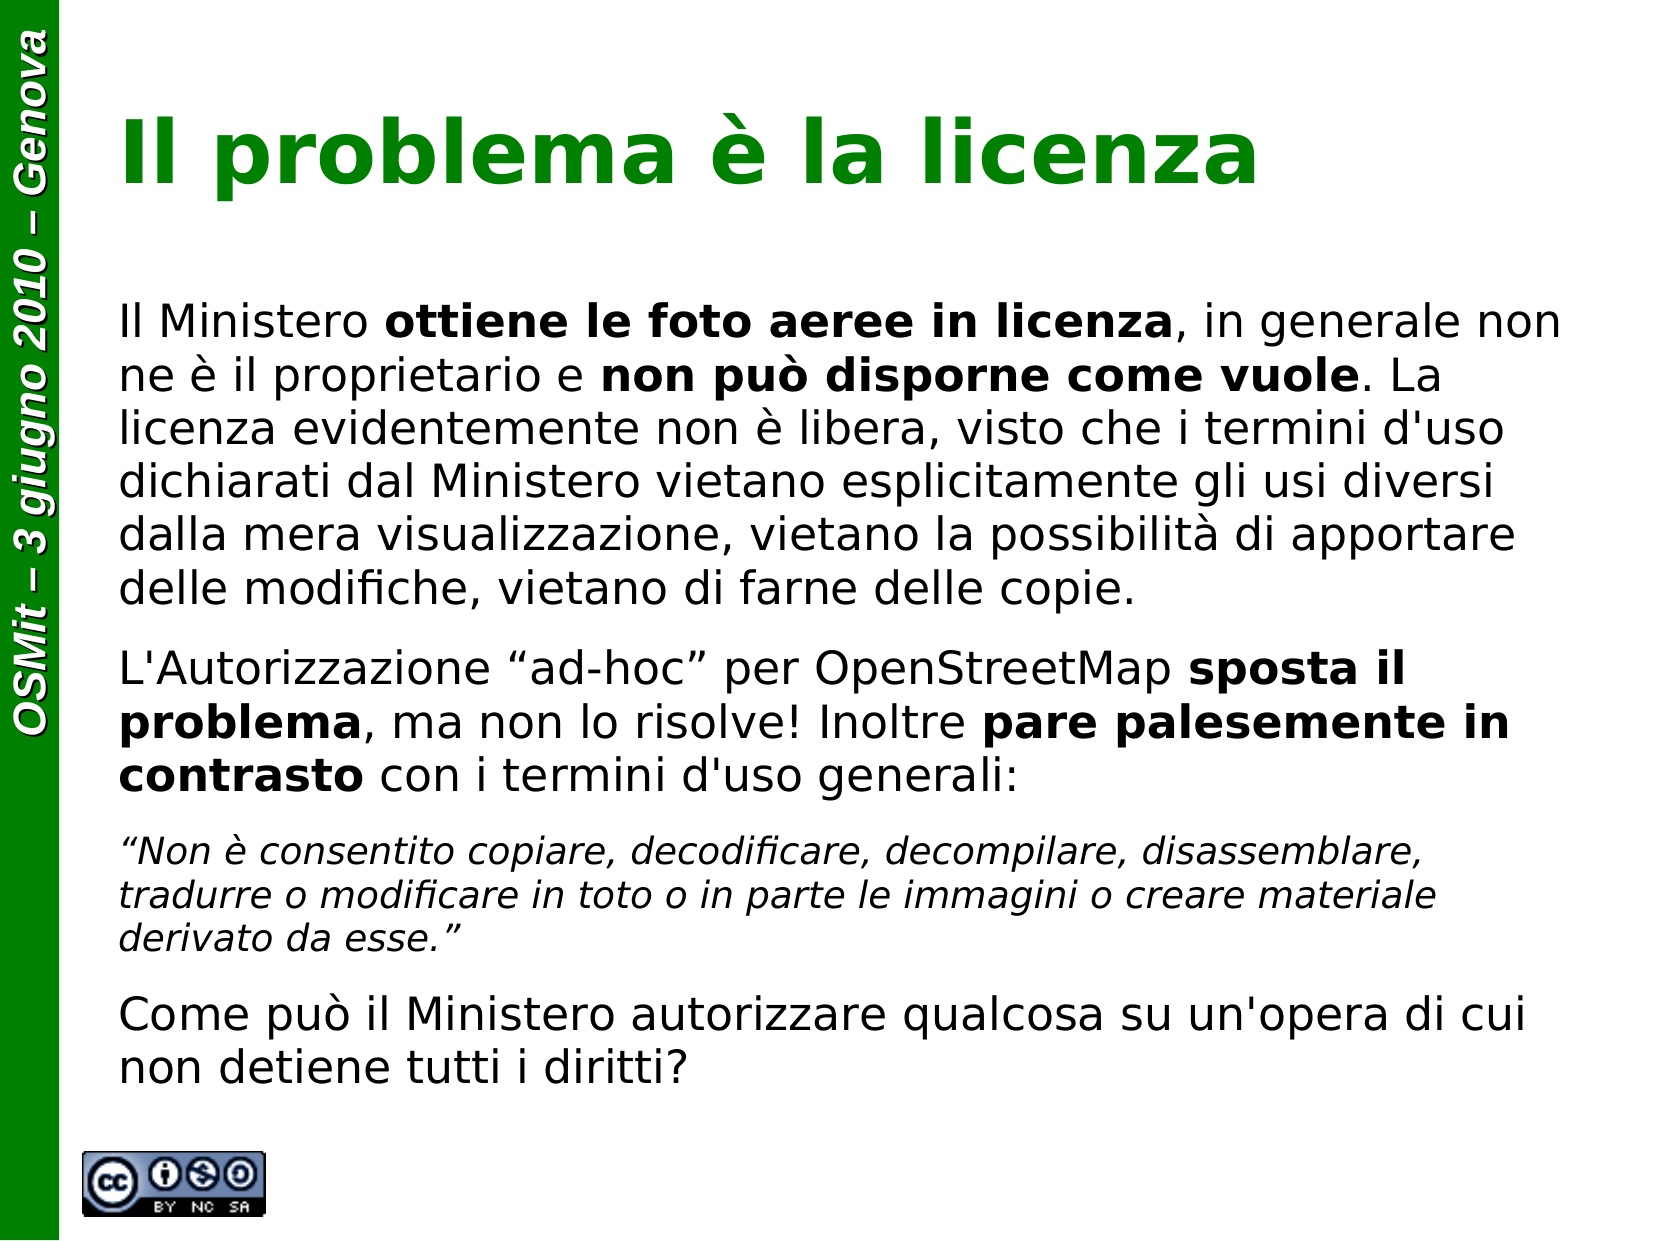

# Il problema è la licenza
Il Ministero ottiene le foto aeree in licenza, in generale non ne è il proprietario e non può disporne come vuole. La licenza evidentemente non è libera, visto che i termini d'uso dichiarati dal Ministero vietano esplicitamente gli usi diversi dalla mera visualizzazione, vietano la possibilità di apportare delle modifiche, vietano di farne delle copie.
L'Autorizzazione “ad-hoc” per OpenStreetMap sposta il problema, ma non lo risolve! Inoltre pare palesemente in contrasto con i termini d'uso generali:
“Non è consentito copiare, decodificare, decompilare, disassemblare, tradurre o modificare in toto o in parte le immagini o creare materiale derivato da esse.”
Come può il Ministero autorizzare qualcosa su un'opera di cui non detiene tutti i diritti?